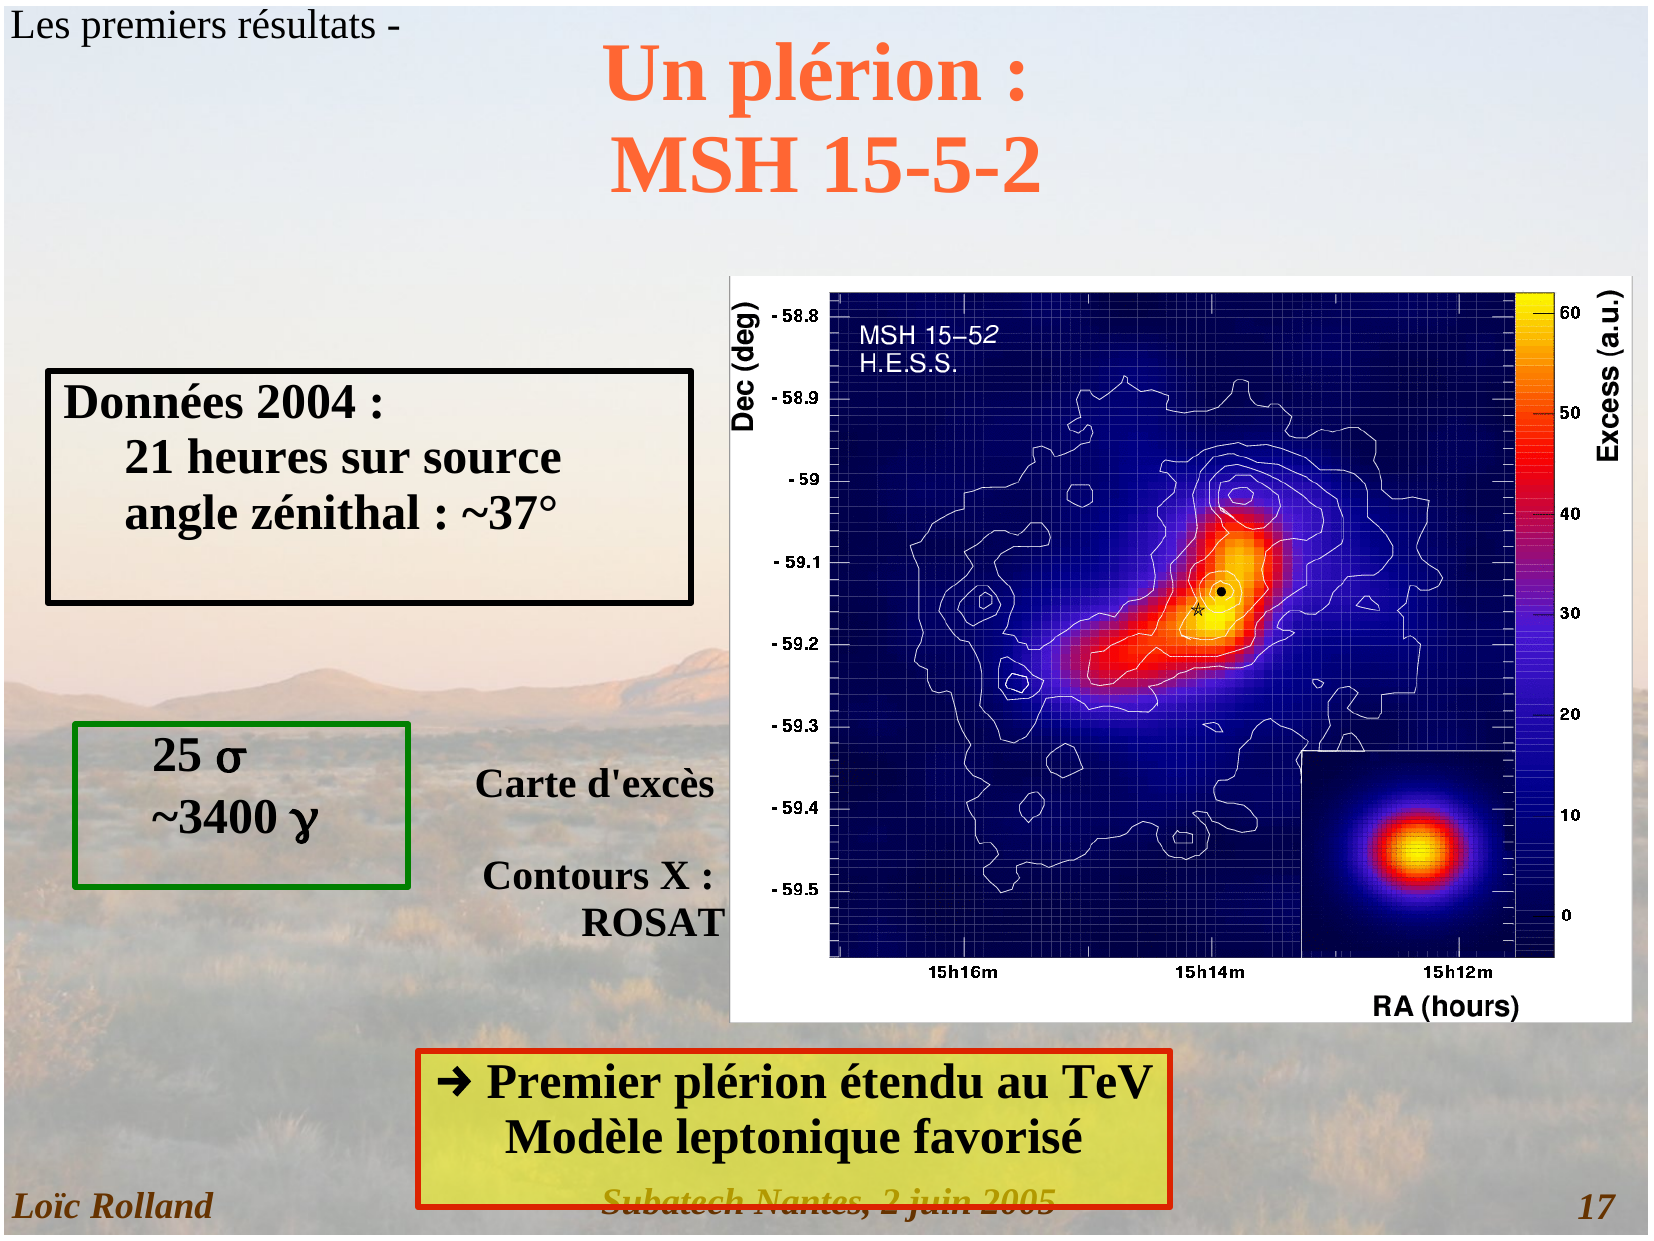

# Un plérion : MSH 15-5-2
 Les premiers résultats -
 Données 2004 :
 	21 heures sur source
 	angle zénithal : ~37°
25 
~3400 
Carte d'excès
Contours X :
ROSAT
→ Premier plérion étendu au TeV
Modèle leptonique favorisé